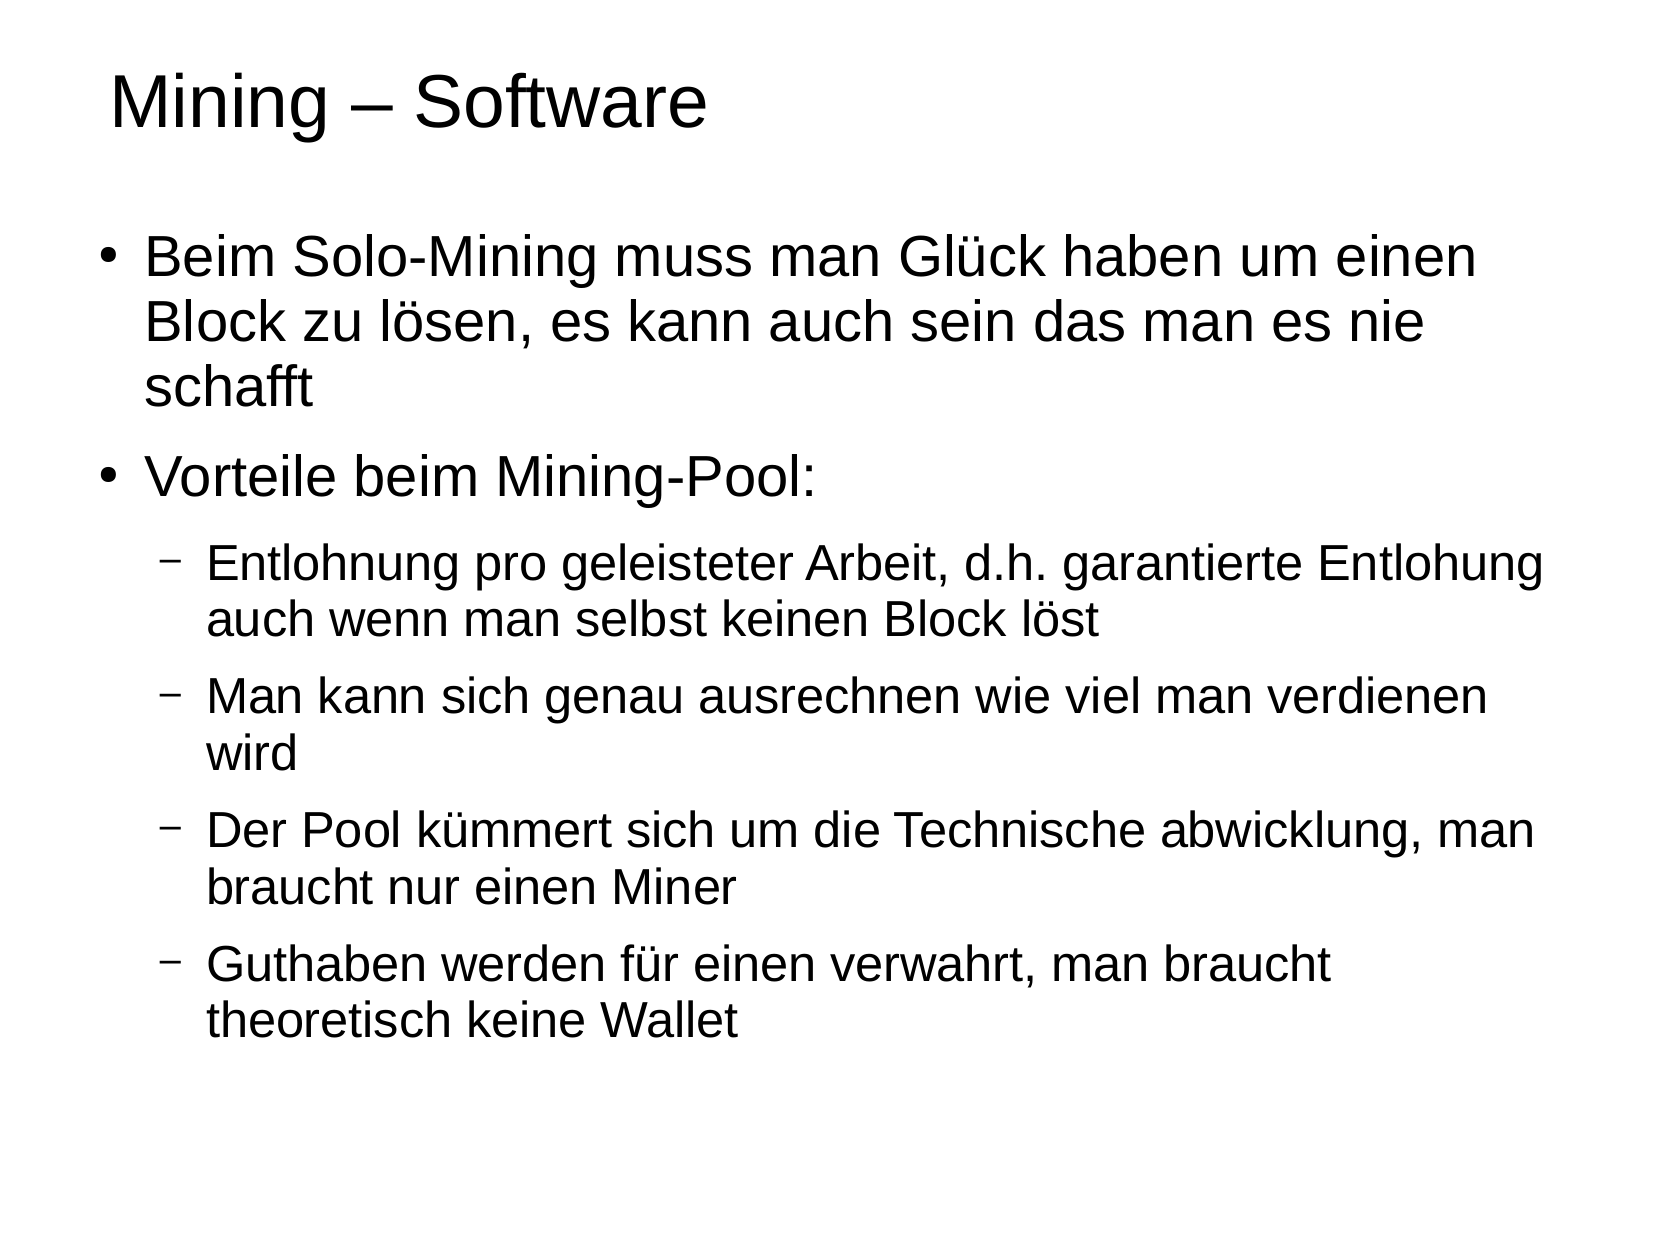

# Mining – Software
Beim Solo-Mining muss man Glück haben um einen Block zu lösen, es kann auch sein das man es nie schafft
Vorteile beim Mining-Pool:
Entlohnung pro geleisteter Arbeit, d.h. garantierte Entlohung auch wenn man selbst keinen Block löst
Man kann sich genau ausrechnen wie viel man verdienen wird
Der Pool kümmert sich um die Technische abwicklung, man braucht nur einen Miner
Guthaben werden für einen verwahrt, man braucht theoretisch keine Wallet